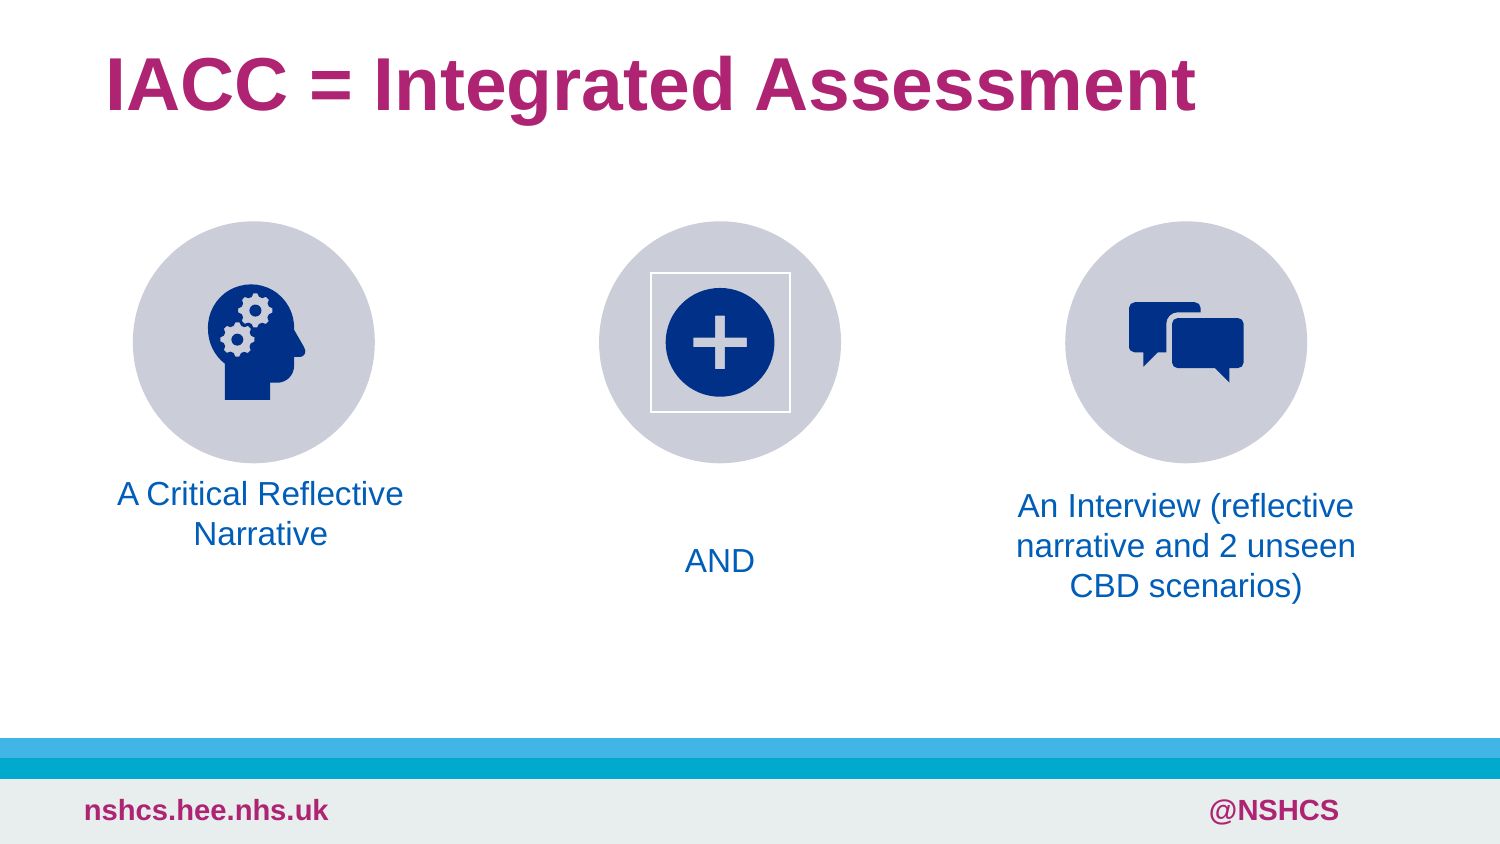

# IACC = Integrated Assessment
A Critical Reflective Narrative
An Interview (reflective narrative and 2 unseen CBD scenarios)
AND